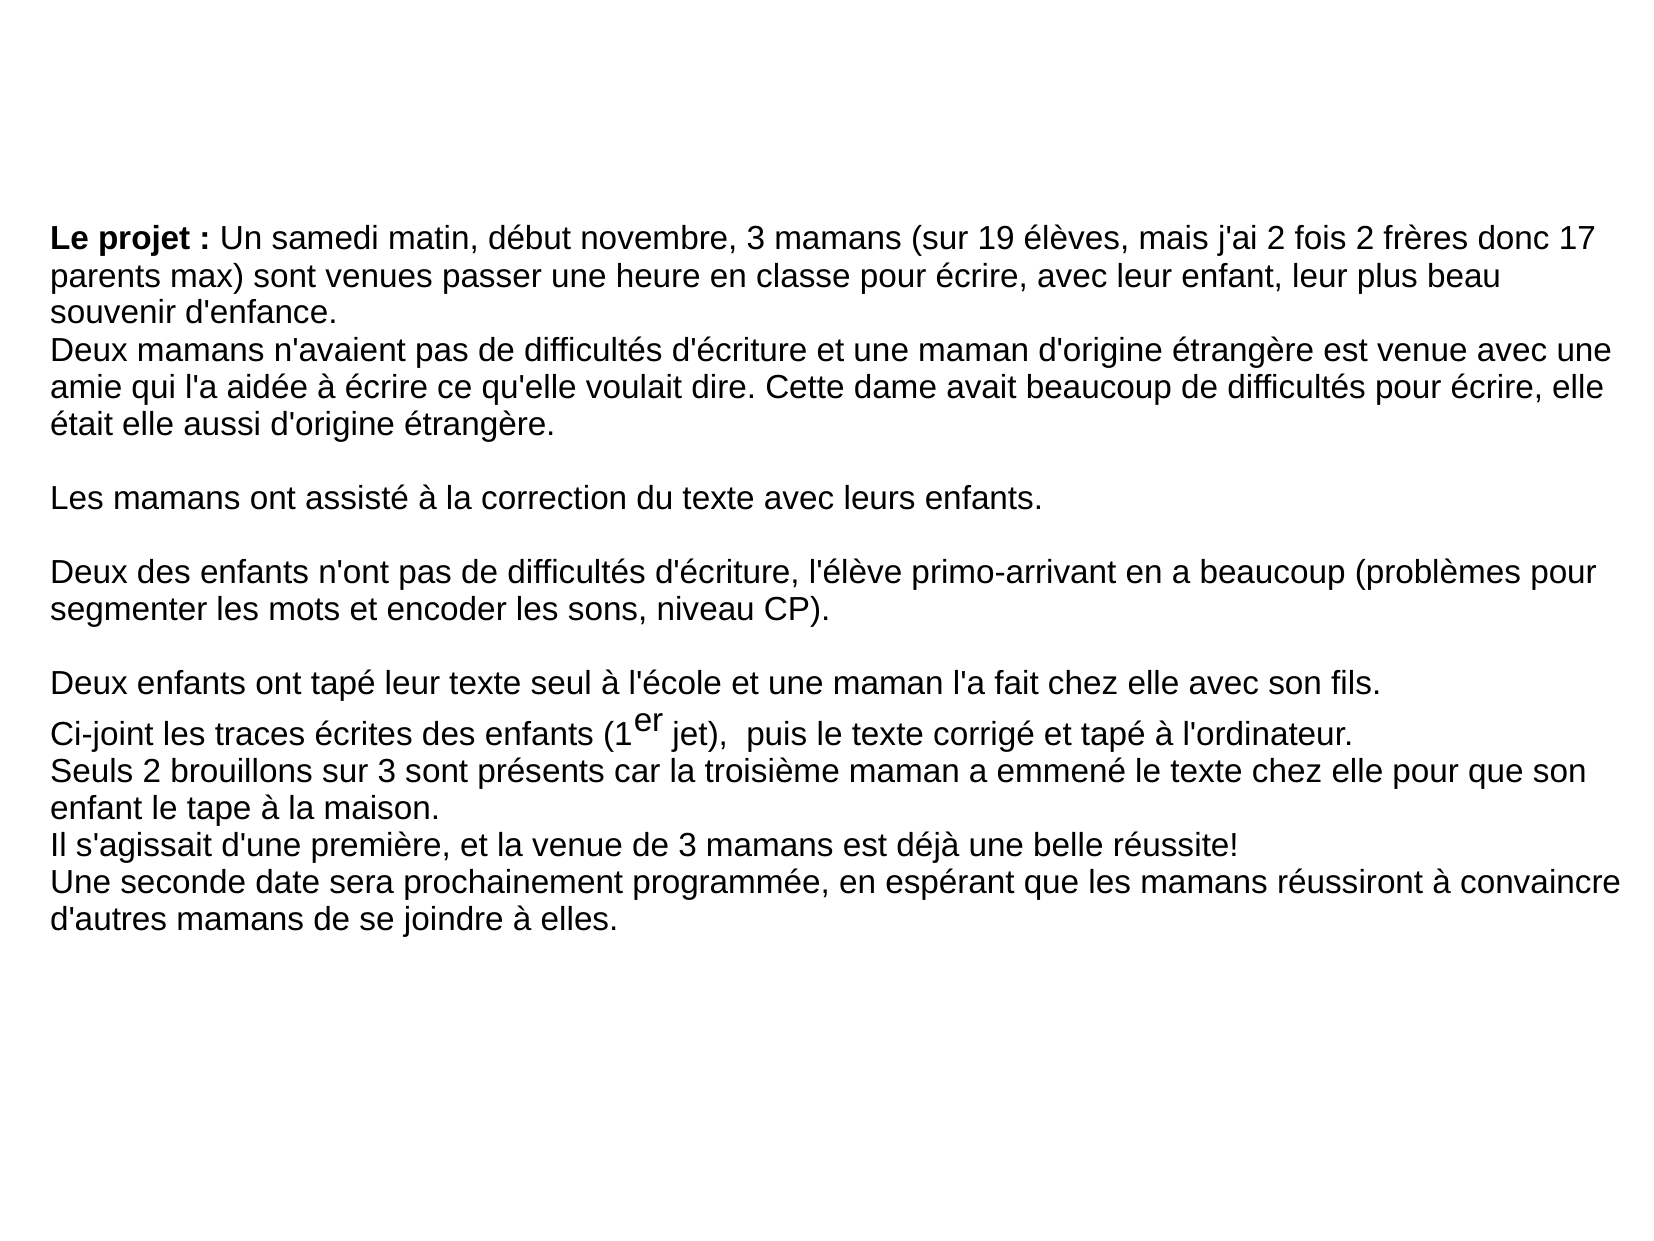

Le projet : Un samedi matin, début novembre, 3 mamans (sur 19 élèves, mais j'ai 2 fois 2 frères donc 17 parents max) sont venues passer une heure en classe pour écrire, avec leur enfant, leur plus beau souvenir d'enfance.
Deux mamans n'avaient pas de difficultés d'écriture et une maman d'origine étrangère est venue avec une amie qui l'a aidée à écrire ce qu'elle voulait dire. Cette dame avait beaucoup de difficultés pour écrire, elle était elle aussi d'origine étrangère.
Les mamans ont assisté à la correction du texte avec leurs enfants.
Deux des enfants n'ont pas de difficultés d'écriture, l'élève primo-arrivant en a beaucoup (problèmes pour segmenter les mots et encoder les sons, niveau CP).
Deux enfants ont tapé leur texte seul à l'école et une maman l'a fait chez elle avec son fils.
Ci-joint les traces écrites des enfants (1er jet), puis le texte corrigé et tapé à l'ordinateur.
Seuls 2 brouillons sur 3 sont présents car la troisième maman a emmené le texte chez elle pour que son enfant le tape à la maison.
Il s'agissait d'une première, et la venue de 3 mamans est déjà une belle réussite!
Une seconde date sera prochainement programmée, en espérant que les mamans réussiront à convaincre d'autres mamans de se joindre à elles.